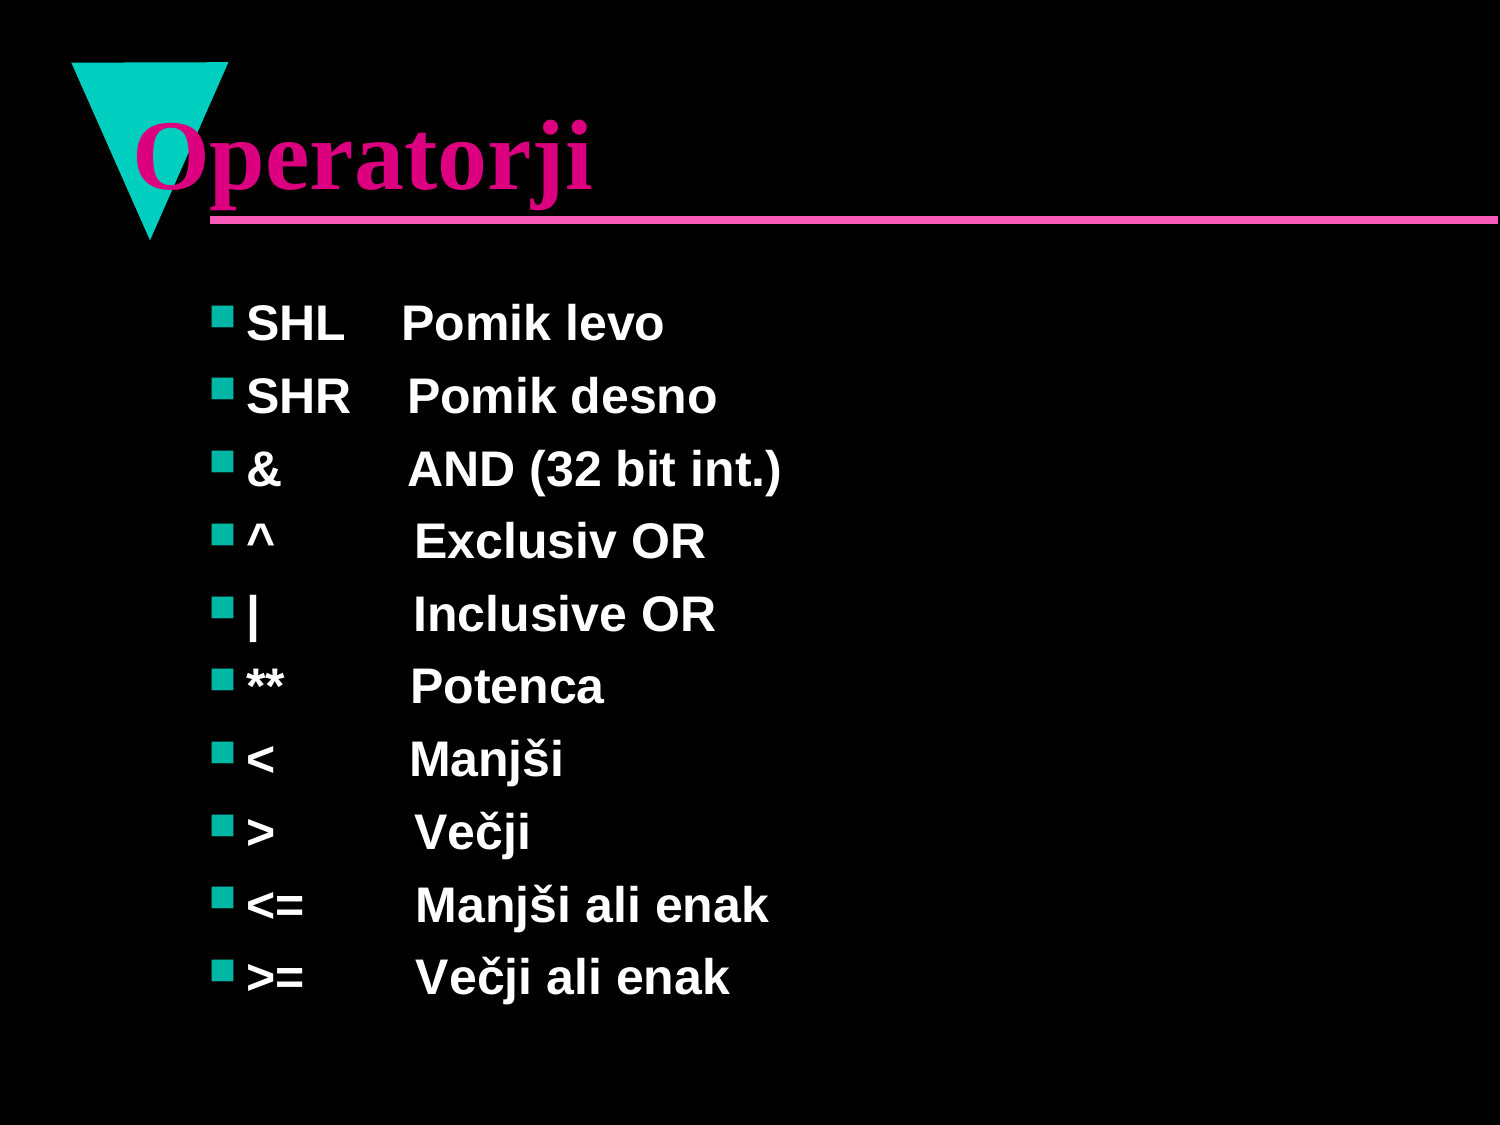

# Operatorji
SHL Pomik levo
SHR Pomik desno
& AND (32 bit int.)
^ Exclusiv OR
| Inclusive OR
** Potenca
<	 Manjši
> Večji
<= Manjši ali enak
>= Večji ali enak
RVP2
Kreiranje programskih modulov
32